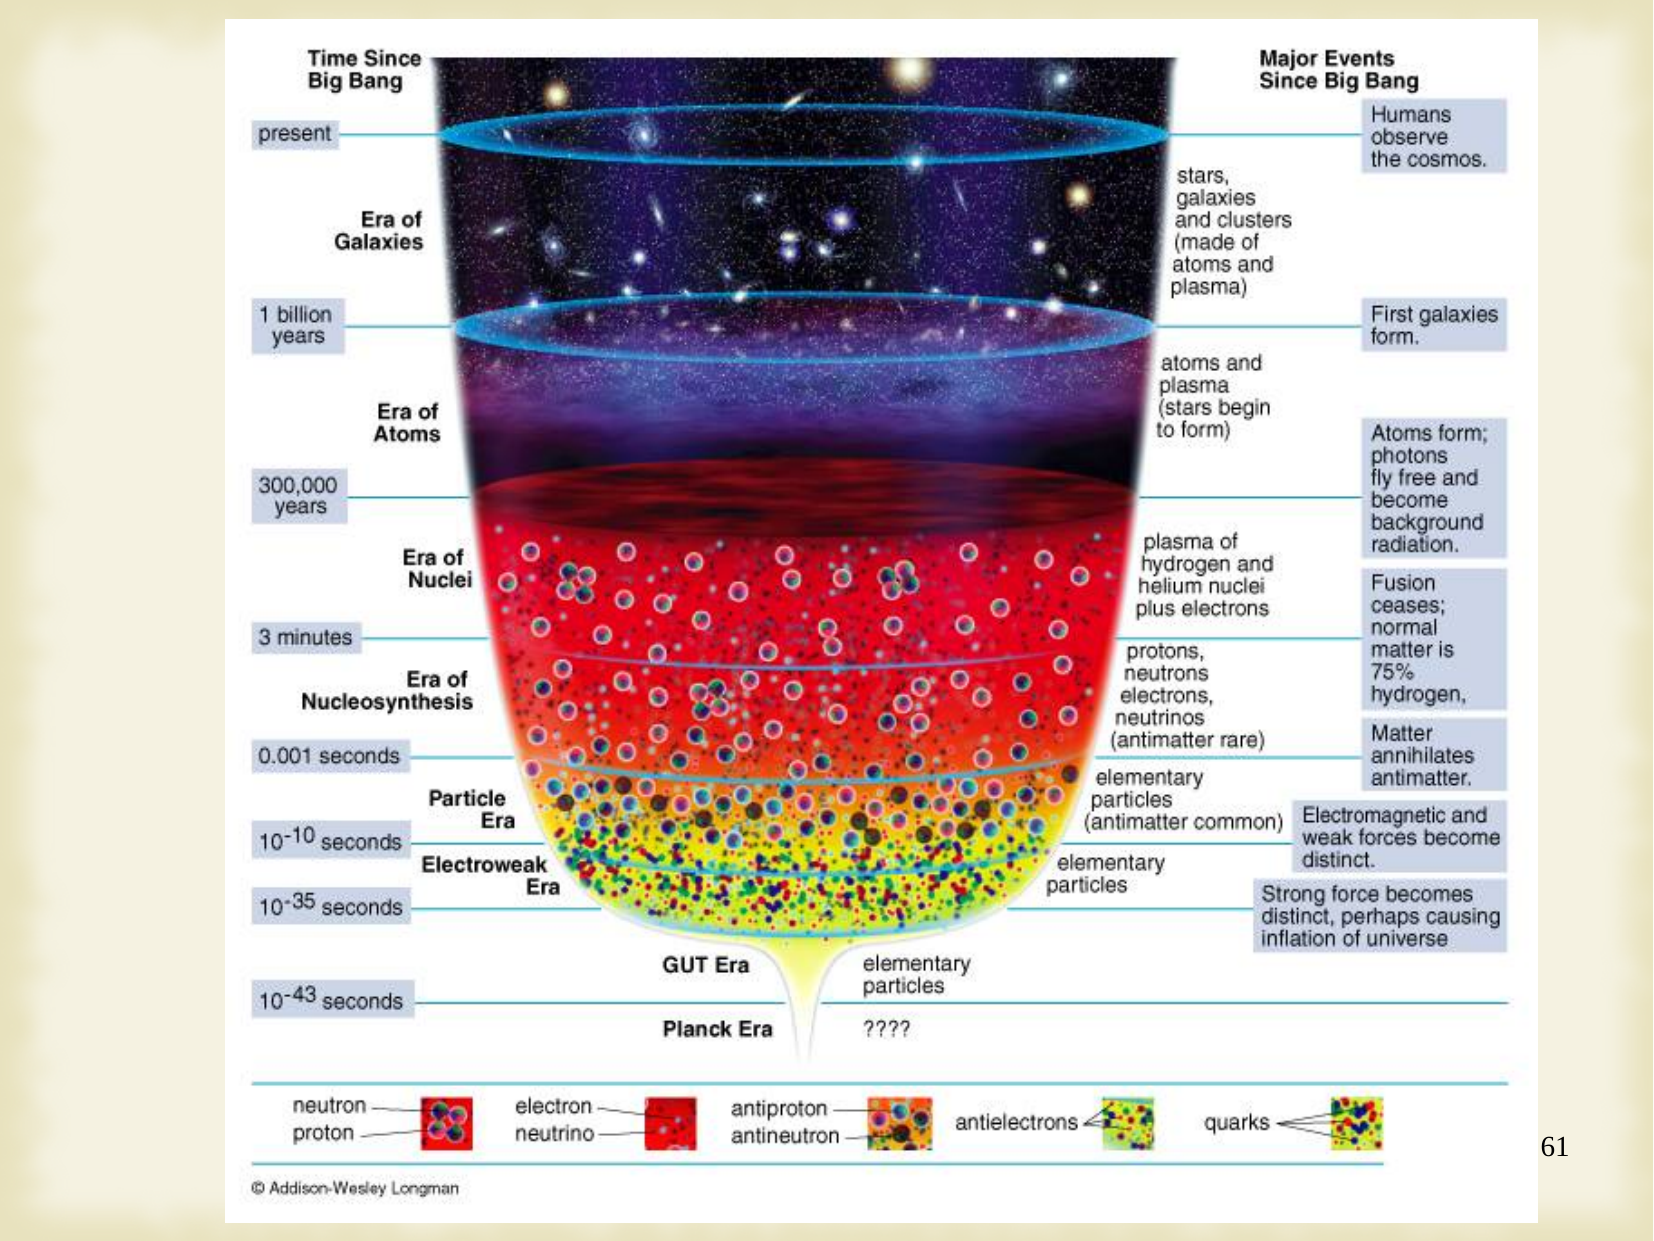

PHY 335 - Modern Physics - Fall 2010
61